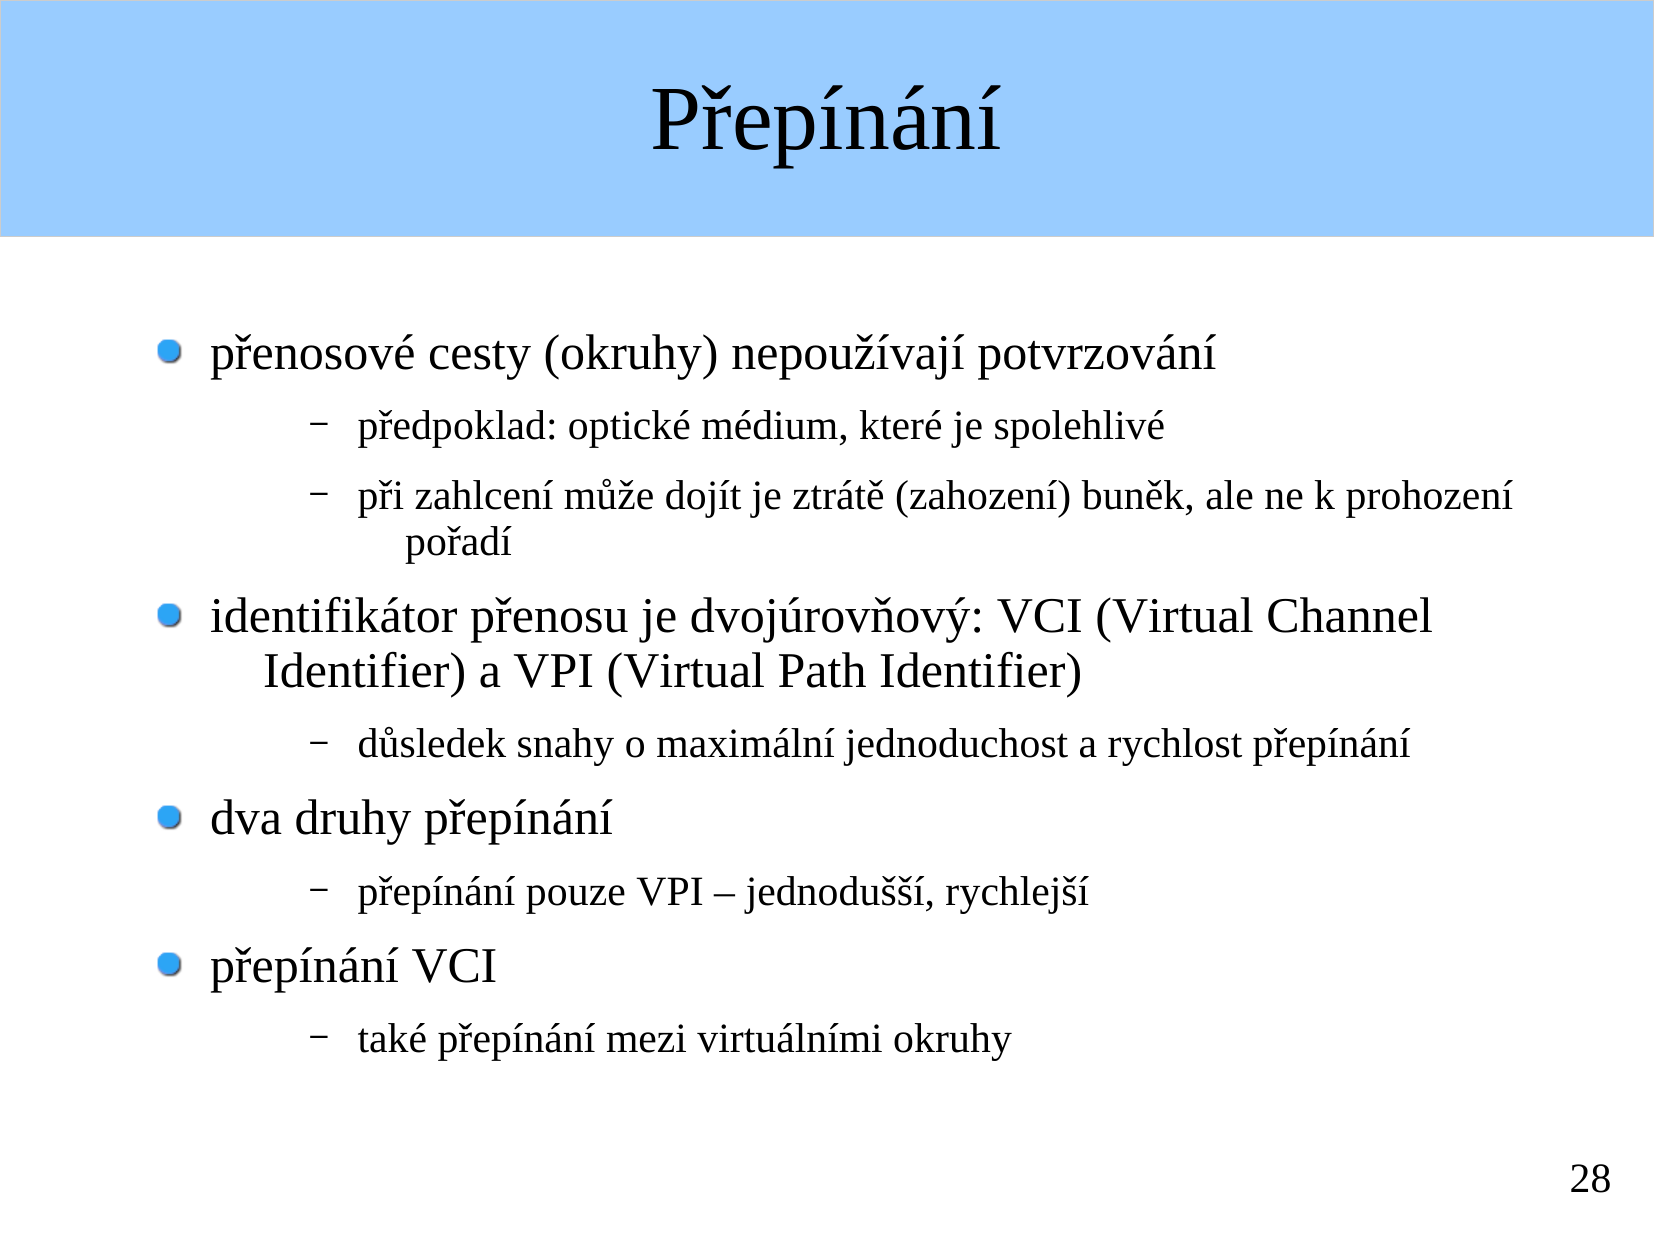

# Přepínání
přenosové cesty (okruhy) nepoužívají potvrzování
předpoklad: optické médium, které je spolehlivé
při zahlcení může dojít je ztrátě (zahození) buněk, ale ne k prohození pořadí
identifikátor přenosu je dvojúrovňový: VCI (Virtual Channel Identifier) a VPI (Virtual Path Identifier)
důsledek snahy o maximální jednoduchost a rychlost přepínání
dva druhy přepínání
přepínání pouze VPI – jednodušší, rychlejší
přepínání VCI
také přepínání mezi virtuálními okruhy